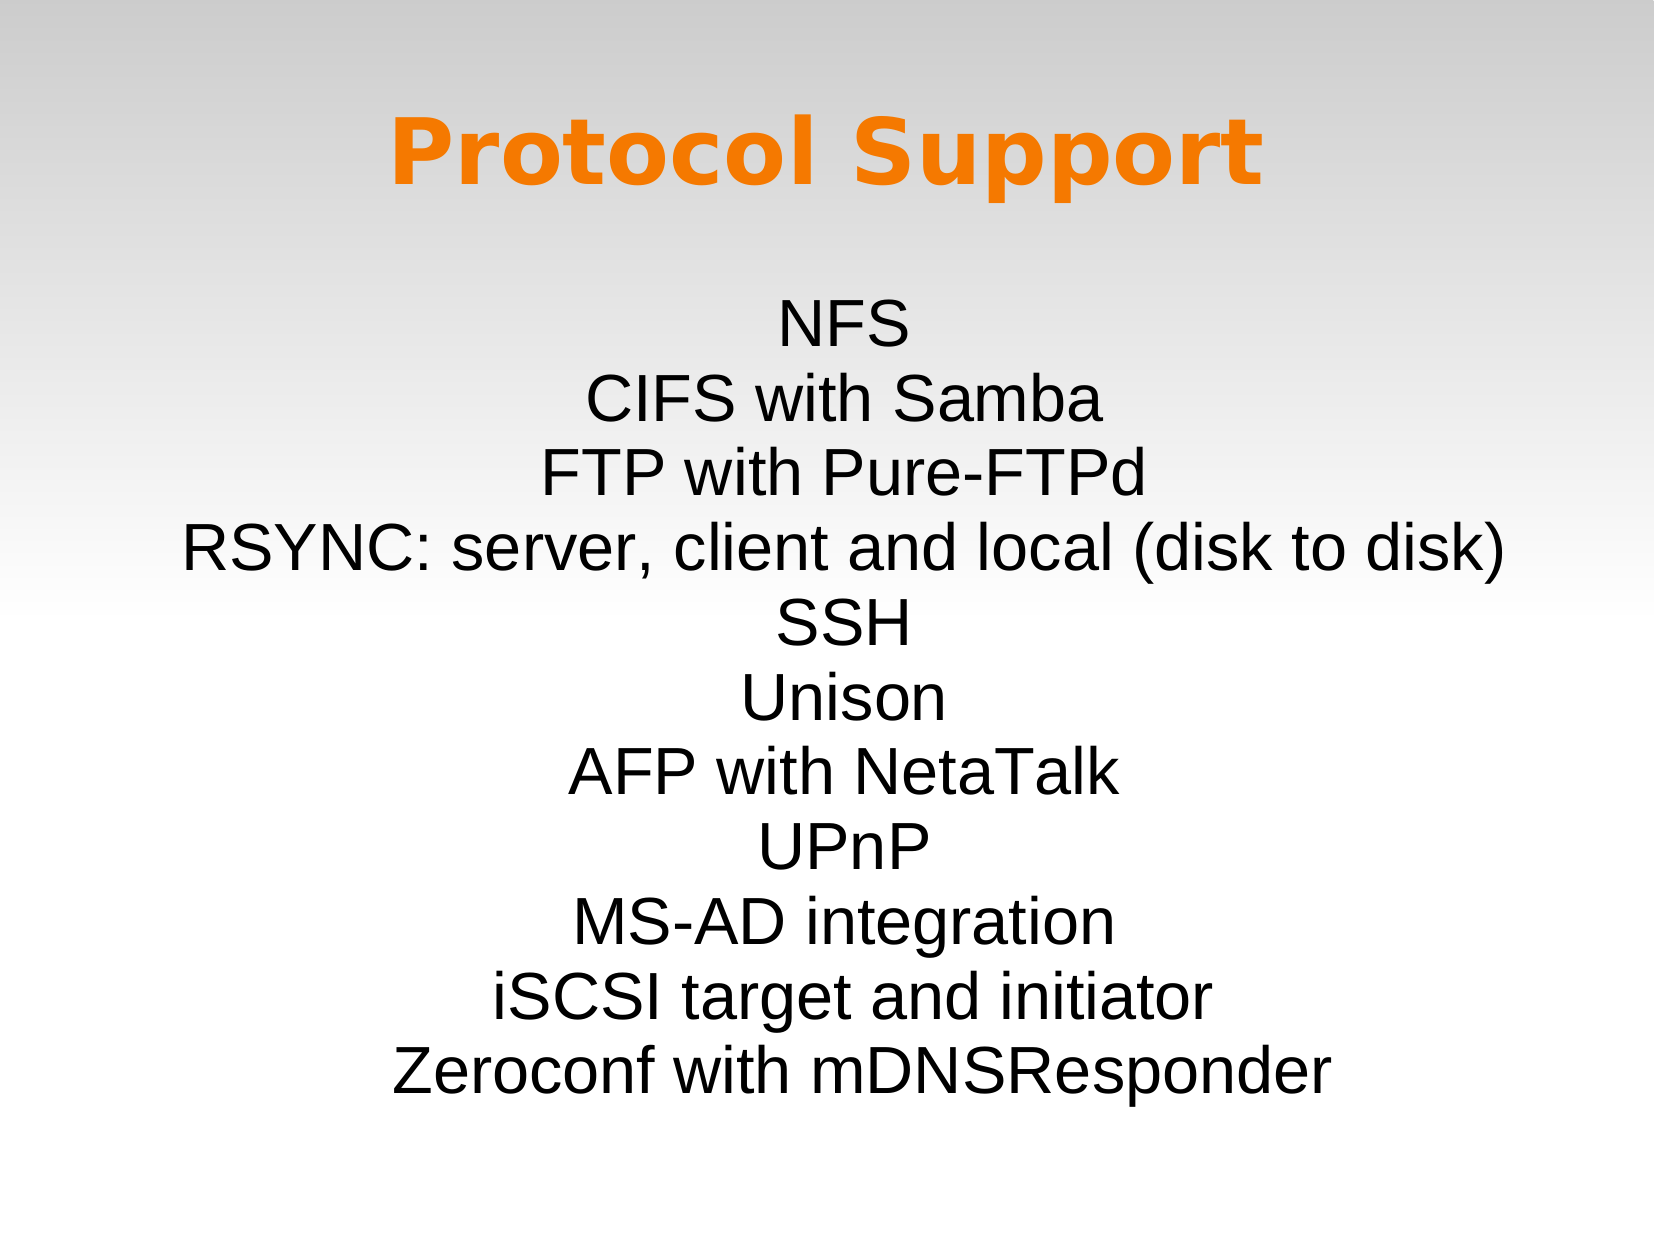

# Protocol Support
NFS
CIFS with Samba
FTP with Pure-FTPd
RSYNC: server, client and local (disk to disk)
SSH
Unison
AFP with NetaTalk
UPnP
MS-AD integration
 iSCSI target and initiator
 Zeroconf with mDNSResponder